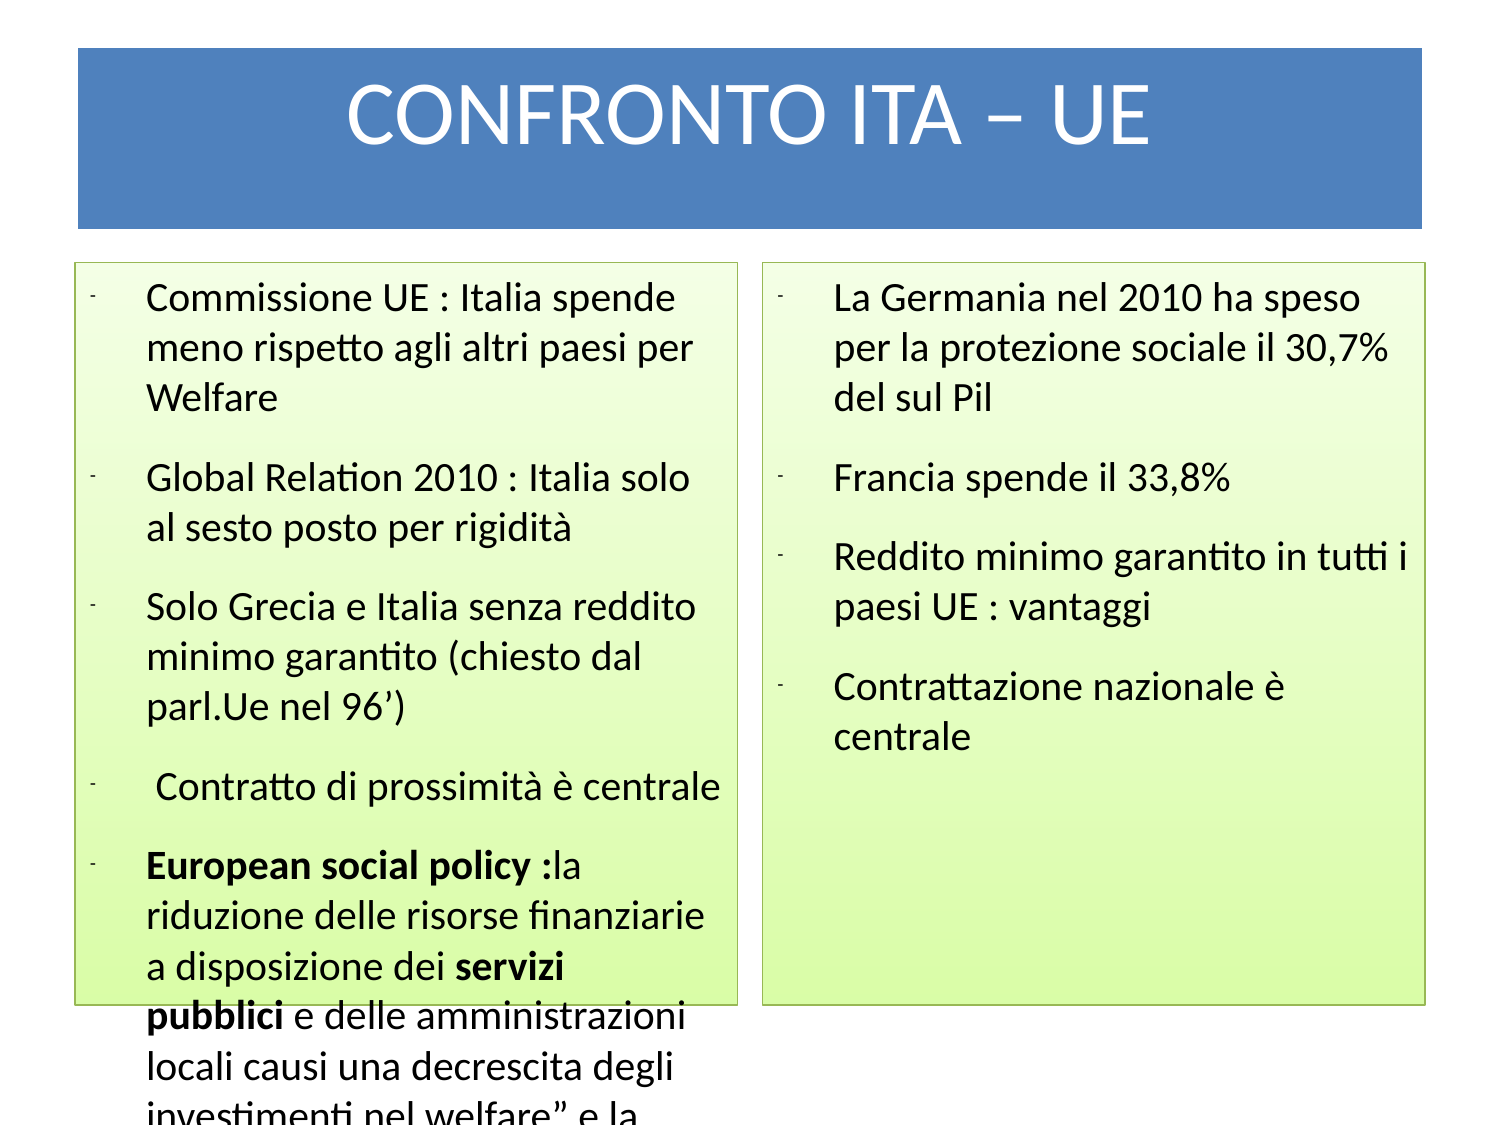

# CONFRONTO ITA – UE
Commissione UE : Italia spende meno rispetto agli altri paesi per Welfare
Global Relation 2010 : Italia solo al sesto posto per rigidità
Solo Grecia e Italia senza reddito minimo garantito (chiesto dal parl.Ue nel 96’)
 Contratto di prossimità è centrale
European social policy :la riduzione delle risorse finanziarie a disposizione dei servizi pubblici e delle amministrazioni locali causi una decrescita degli investimenti nel welfare” e la mancanza di unreddito minimo garantito, che dimostra “l’assenza di una strategia complessiva nei confronti dell’indigenza e dell’esclusione sociale“
La Germania nel 2010 ha speso per la protezione sociale il 30,7% del sul Pil
Francia spende il 33,8%
Reddito minimo garantito in tutti i paesi UE : vantaggi
Contrattazione nazionale è centrale